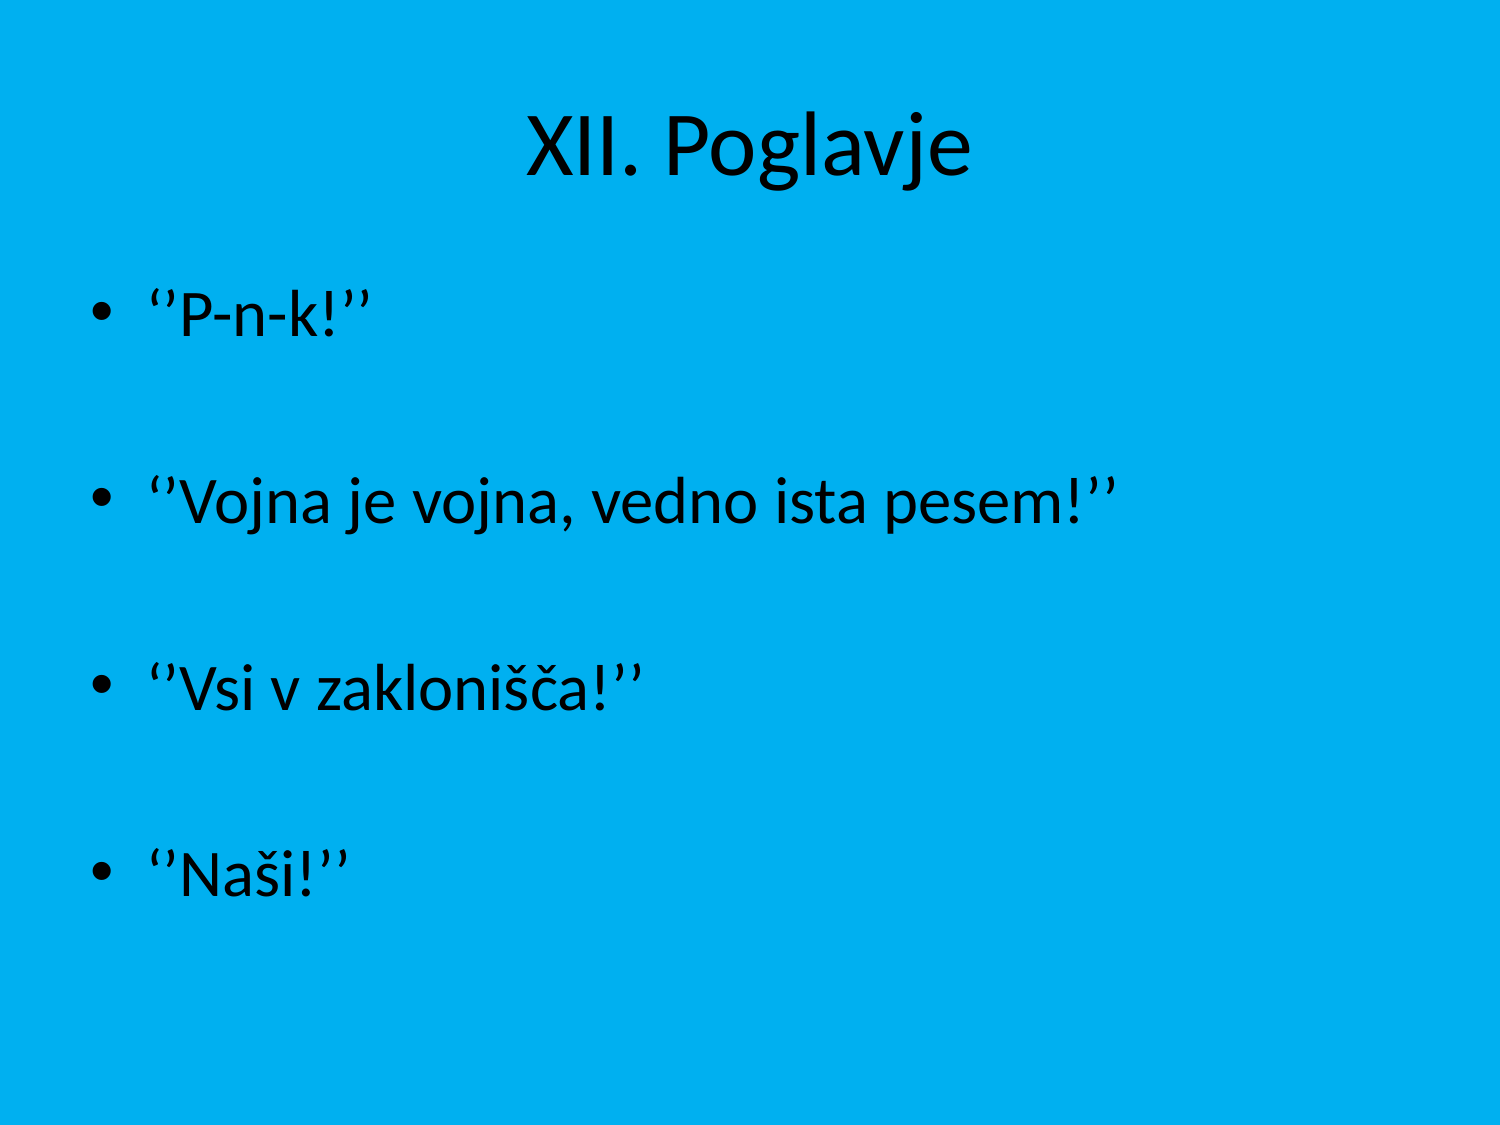

# XII. Poglavje
‘’P-n-k!’’
‘’Vojna je vojna, vedno ista pesem!’’
‘’Vsi v zaklonišča!’’
‘’Naši!’’